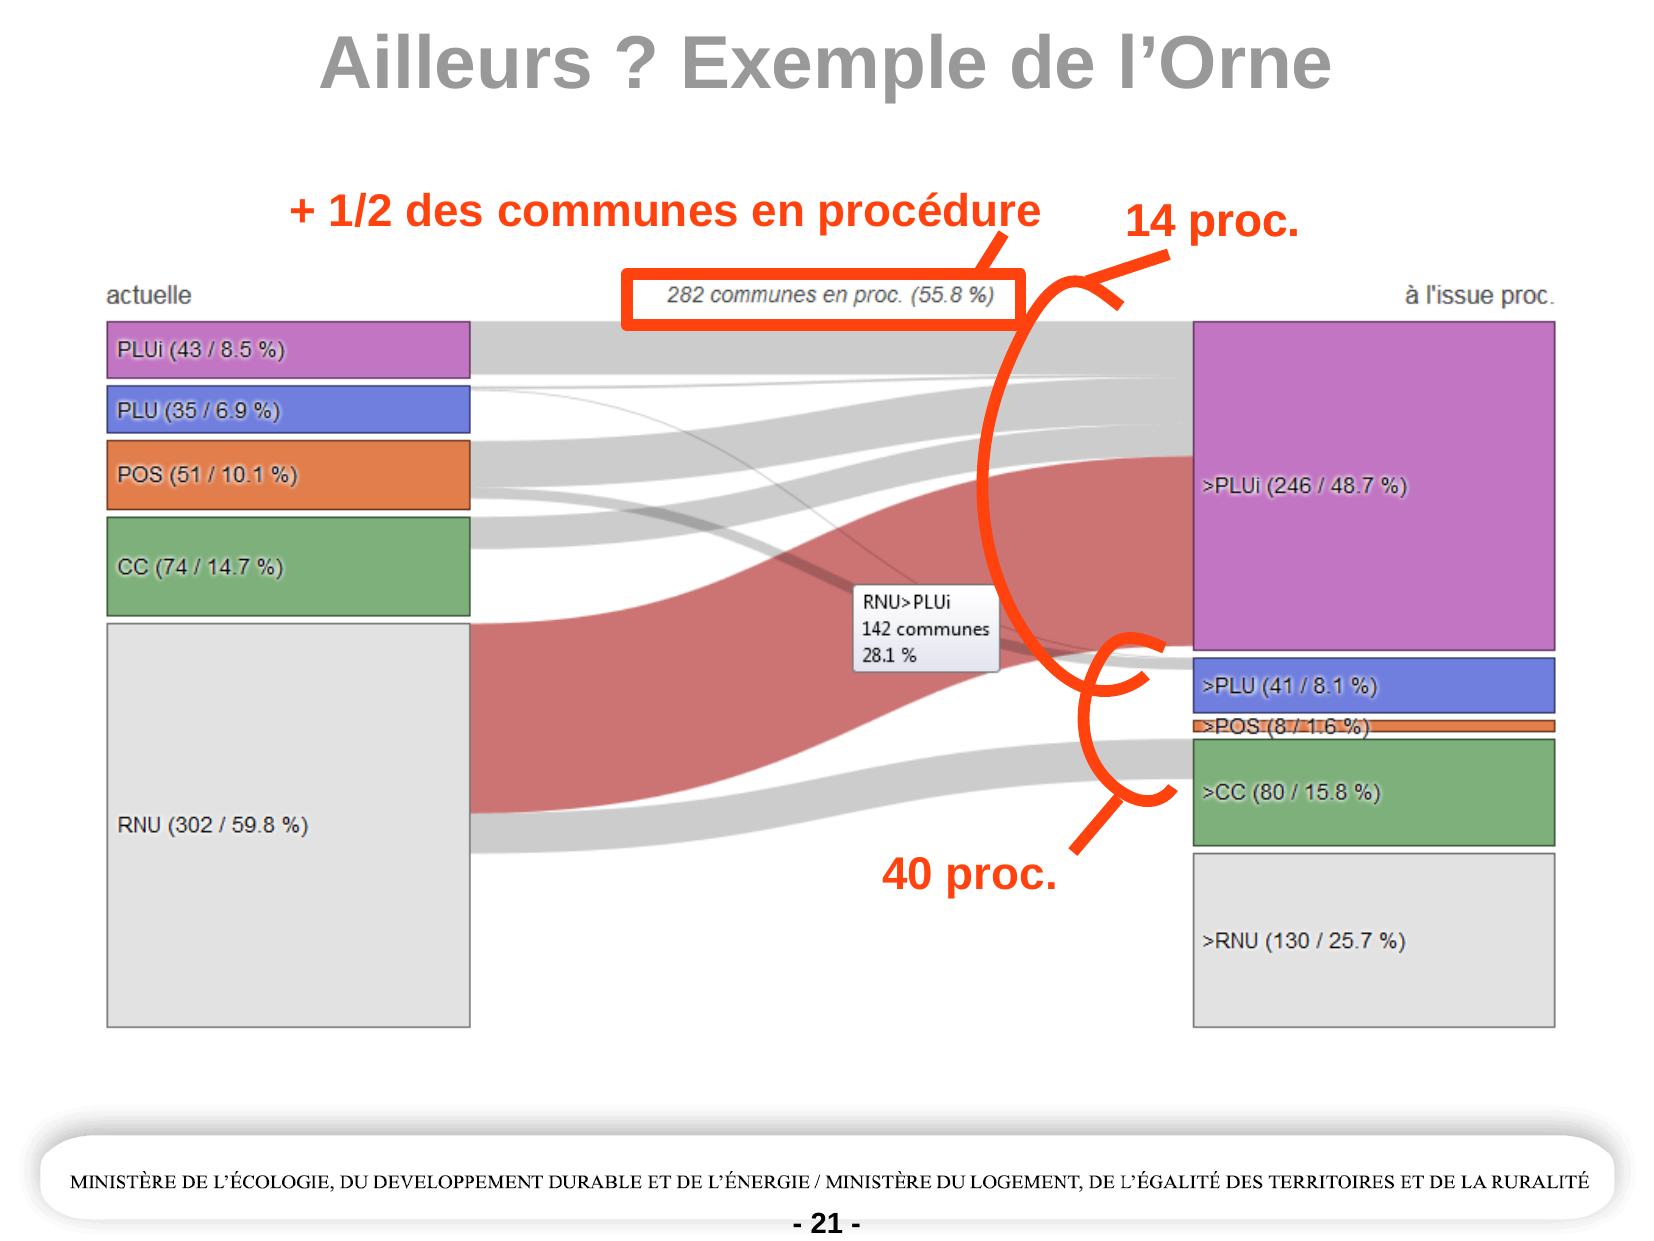

# Ailleurs ? Exemple de l’Orne
+ 1/2 des communes en procédure
14 proc.
14 proc.
40 proc.